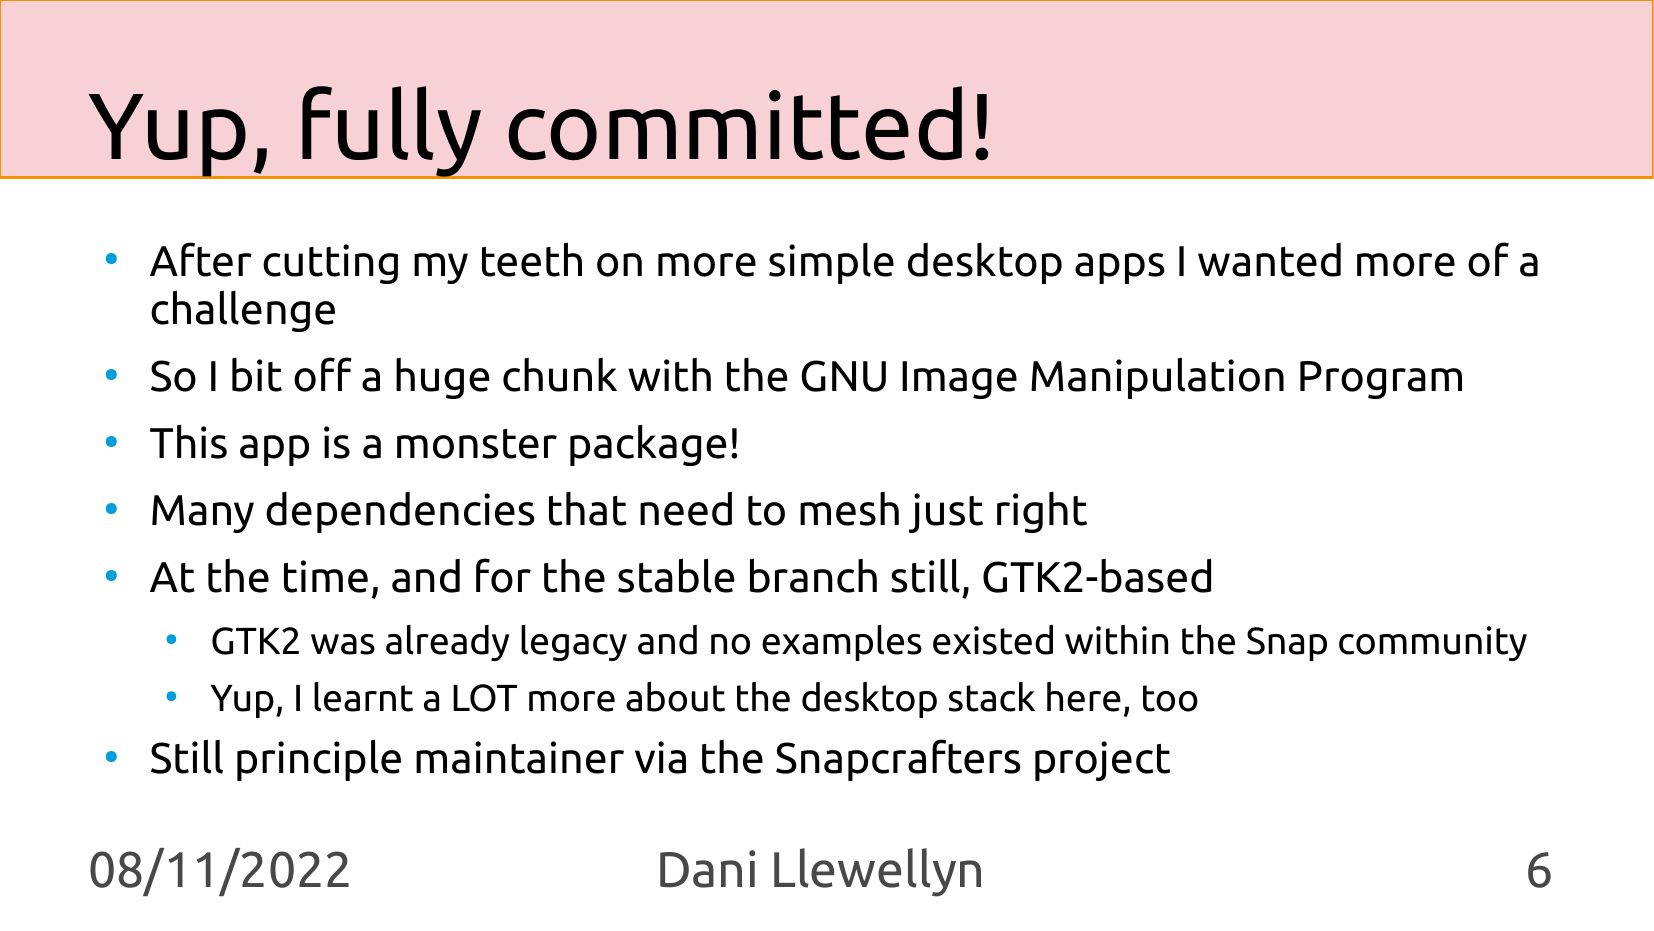

# Yup, fully committed!
After cutting my teeth on more simple desktop apps I wanted more of a challenge
So I bit off a huge chunk with the GNU Image Manipulation Program
This app is a monster package!
Many dependencies that need to mesh just right
At the time, and for the stable branch still, GTK2-based
GTK2 was already legacy and no examples existed within the Snap community
Yup, I learnt a LOT more about the desktop stack here, too
Still principle maintainer via the Snapcrafters project
08/11/2022
Dani Llewellyn
6